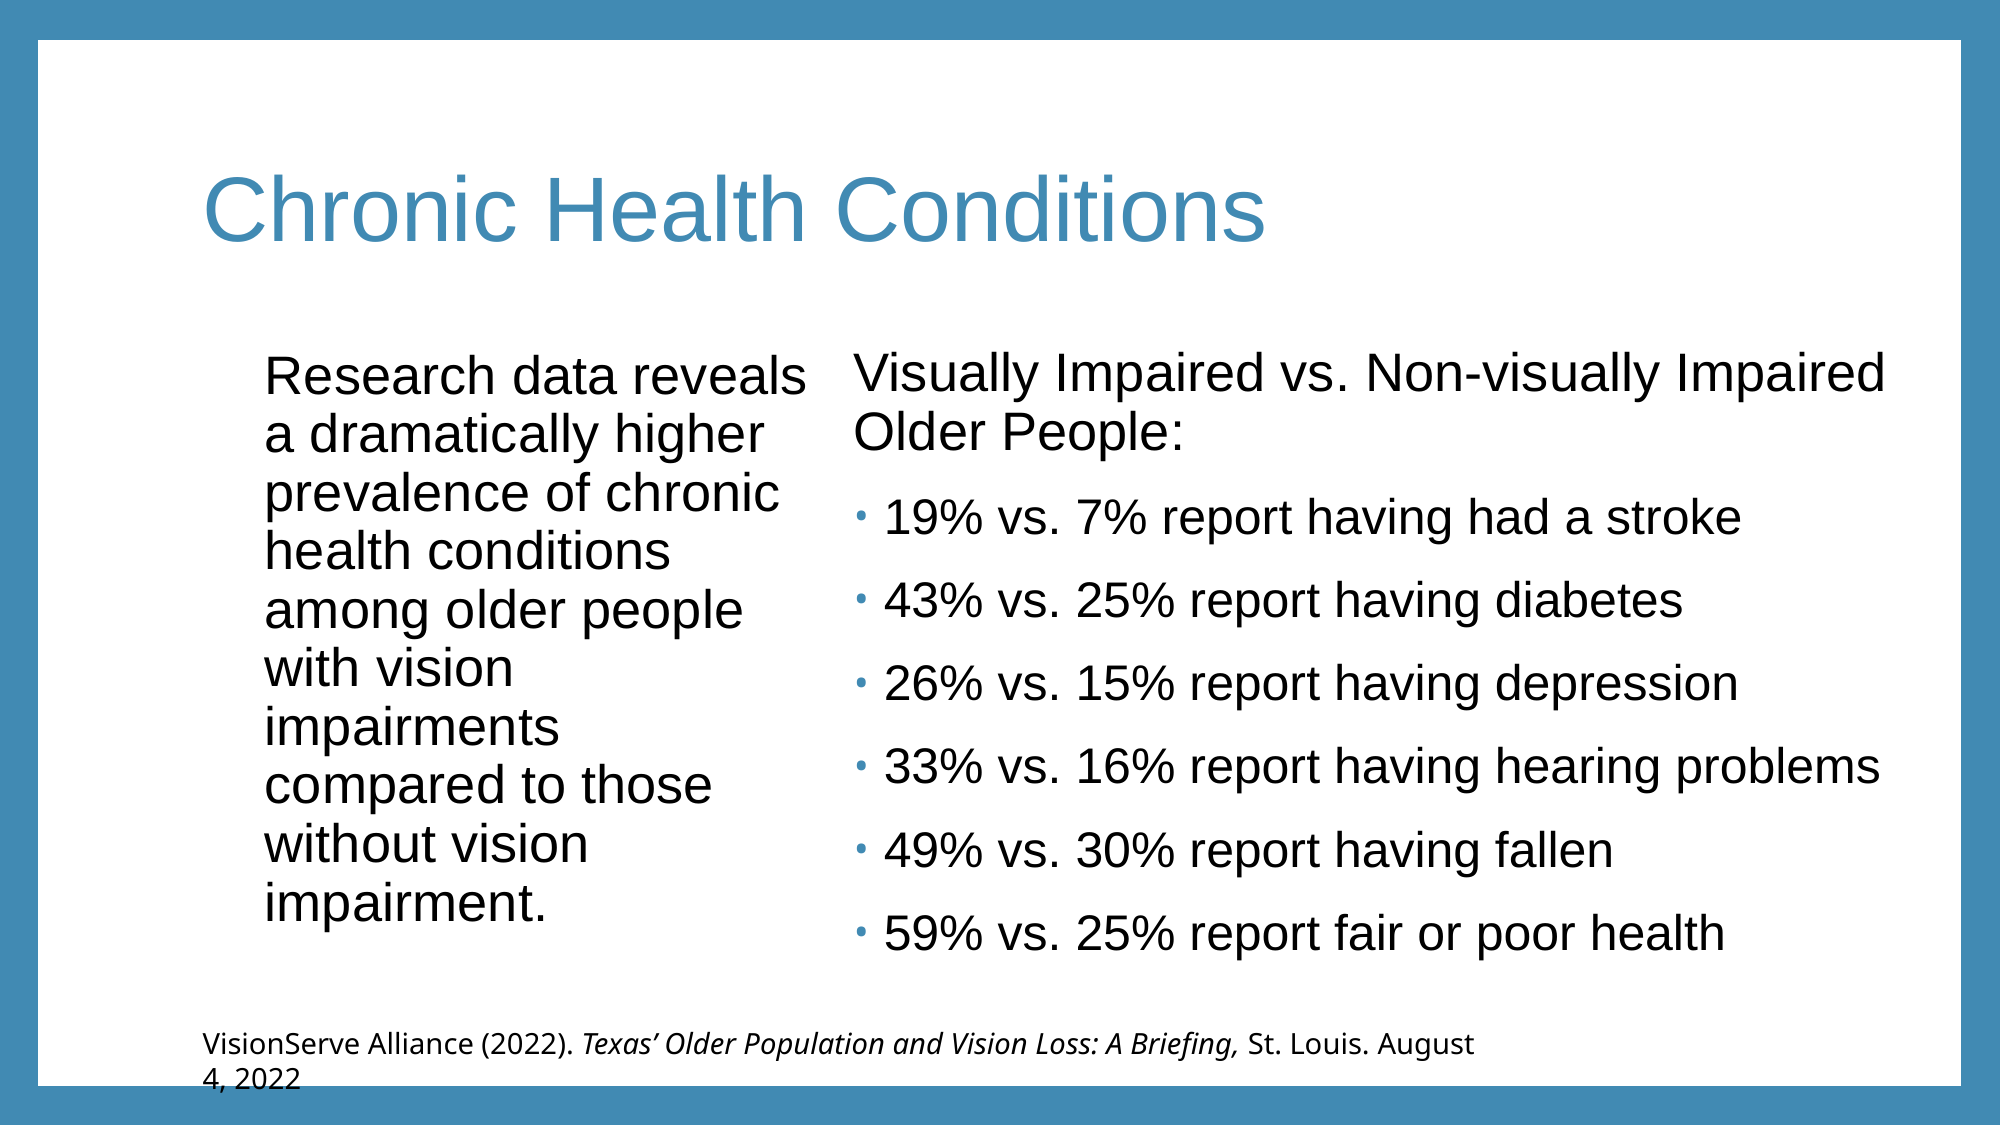

# Chronic Health Conditions
Visually Impaired vs. Non-visually Impaired Older People:
19% vs. 7% report having had a stroke
43% vs. 25% report having diabetes
26% vs. 15% report having depression
33% vs. 16% report having hearing problems
49% vs. 30% report having fallen
59% vs. 25% report fair or poor health
Research data reveals a dramatically higher prevalence of chronic health conditions among older people with vision impairments compared to those without vision impairment.
VisionServe Alliance (2022). Texas’ Older Population and Vision Loss: A Briefing, St. Louis. August 4, 2022